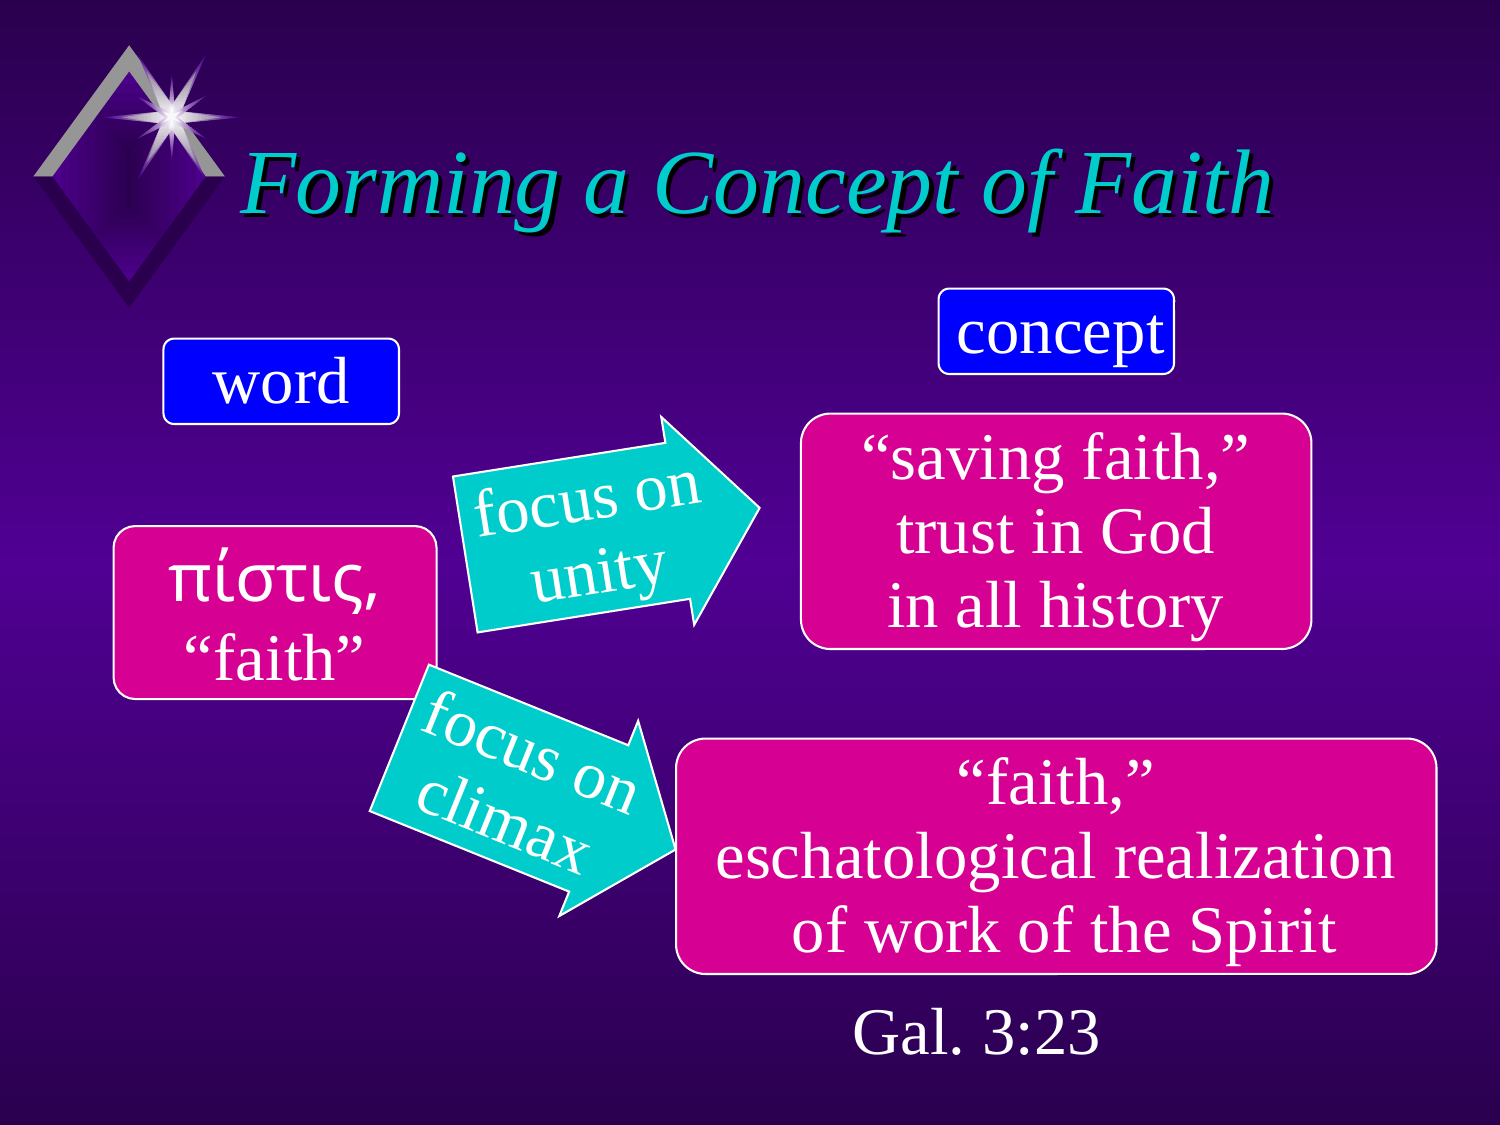

# Forming a Concept of Faith
concept
word
“saving faith,”
trust in God
in all history
focus on
unity
πίστις,
“faith”
focus on
climax
“faith,”
eschatological realization
 of work of the Spirit
Gal. 3:23